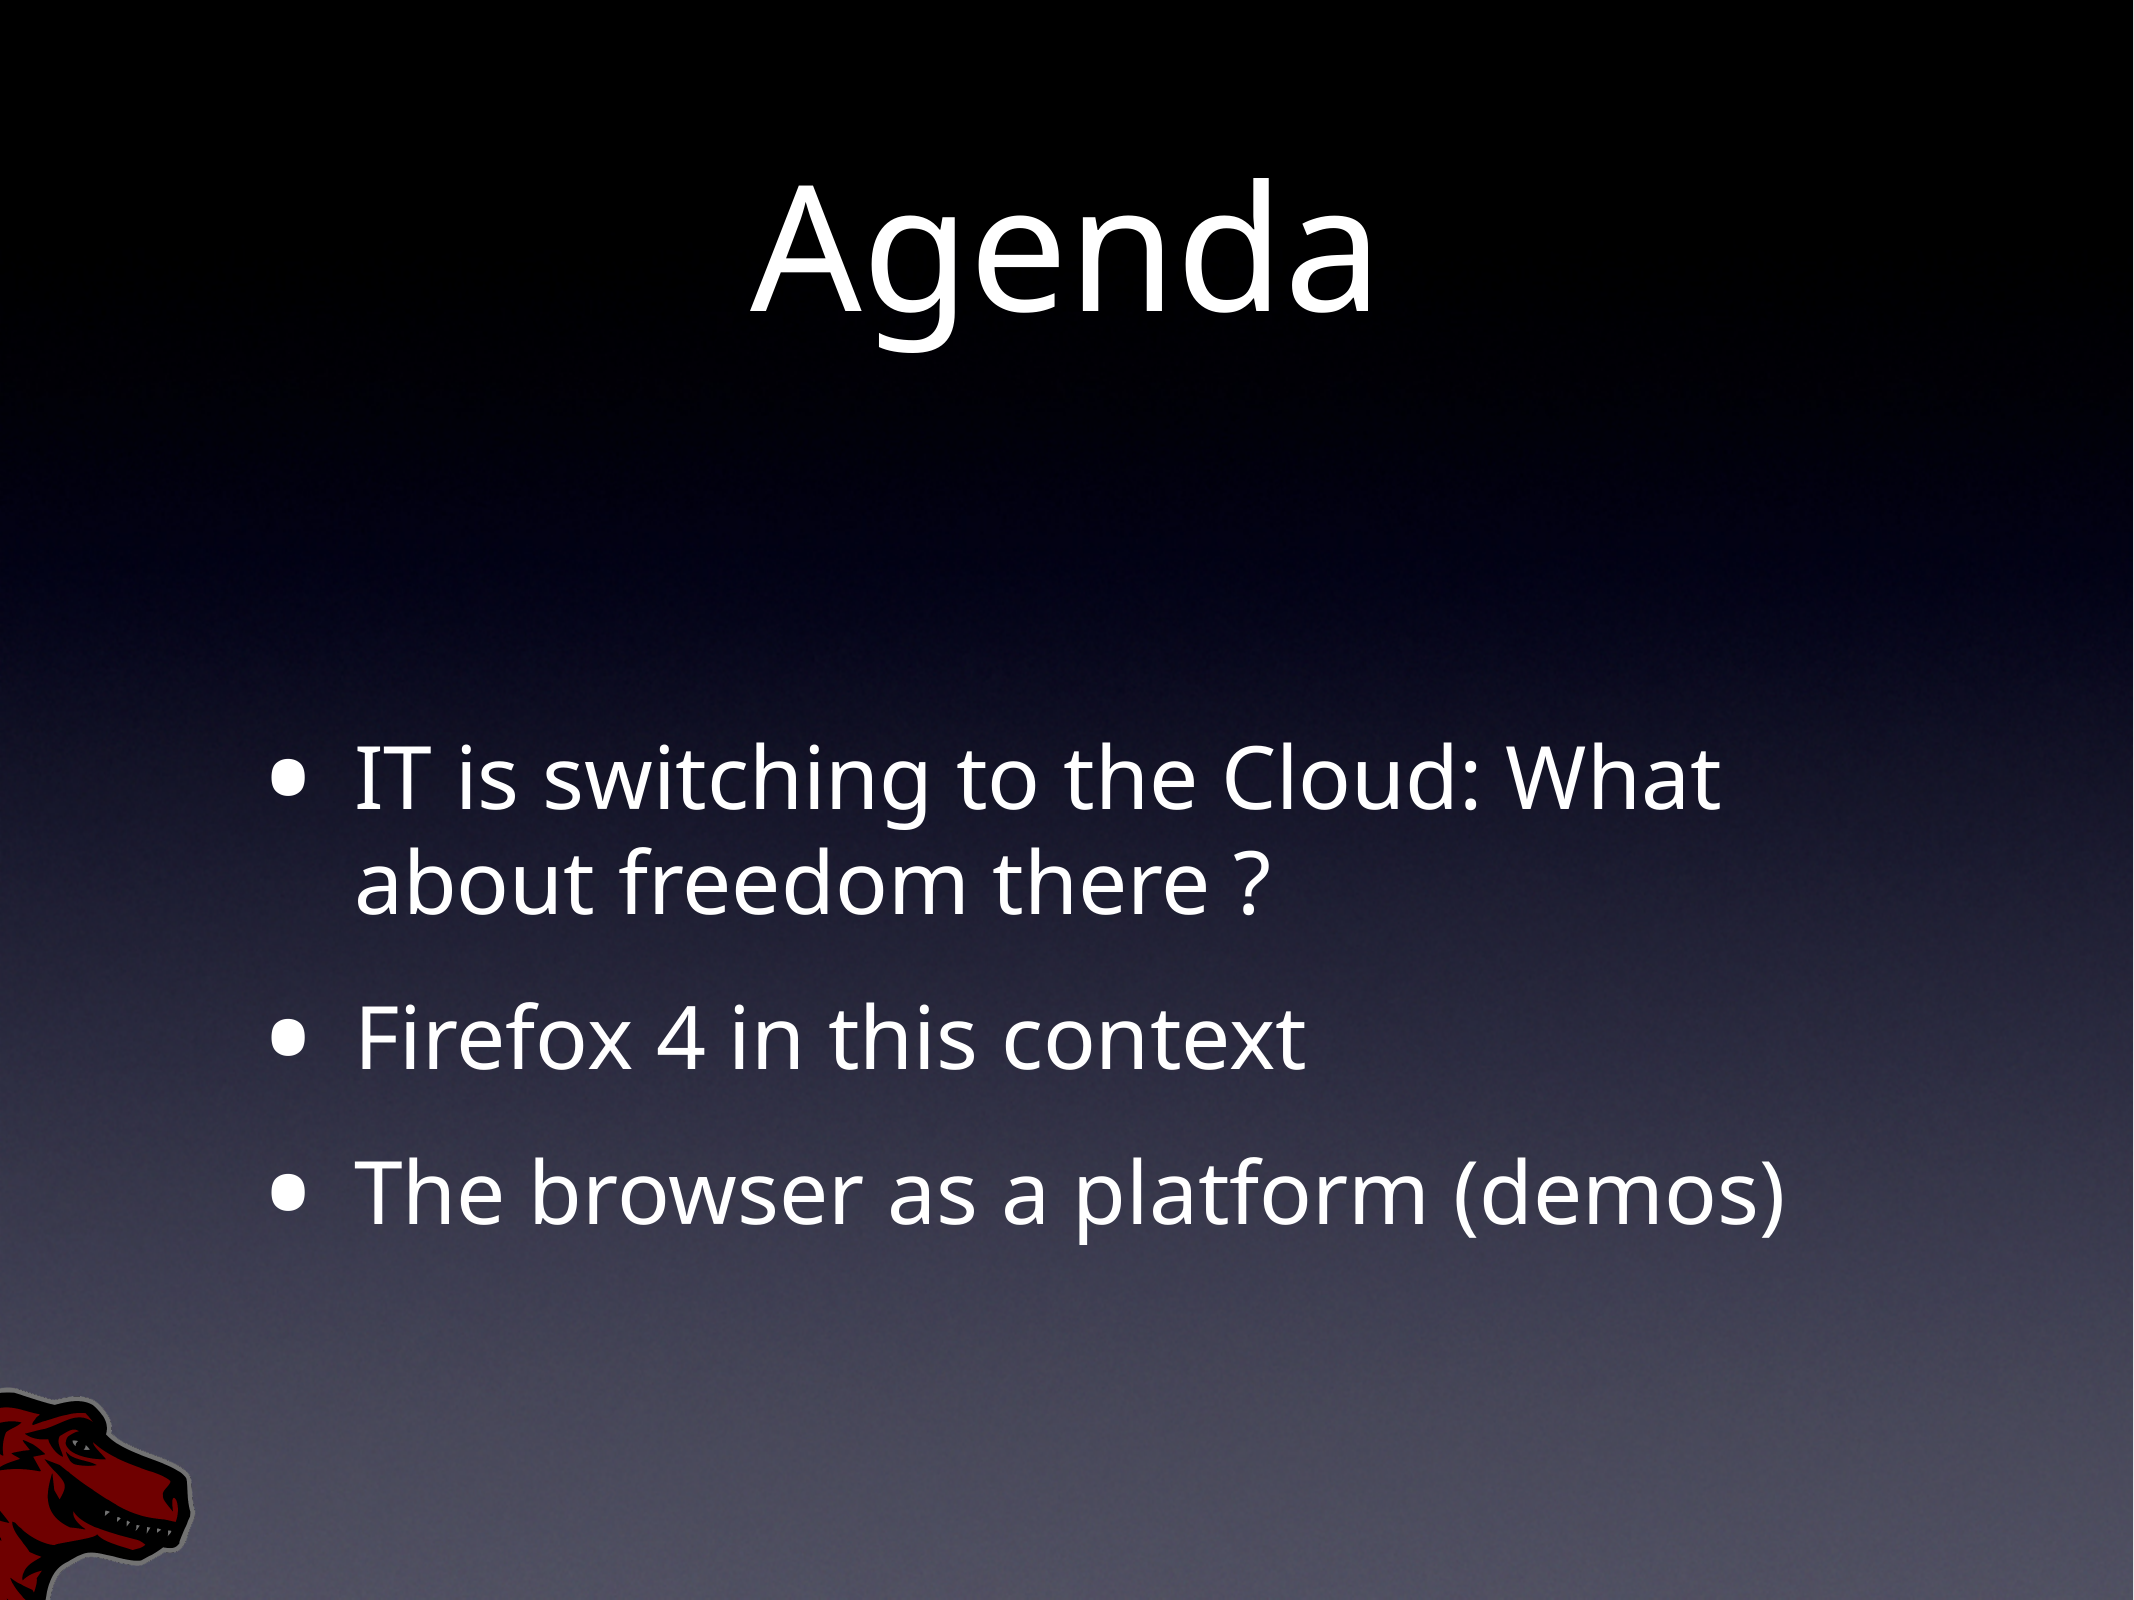

# Agenda
IT is switching to the Cloud: What about freedom there ?
Firefox 4 in this context
The browser as a platform (demos)